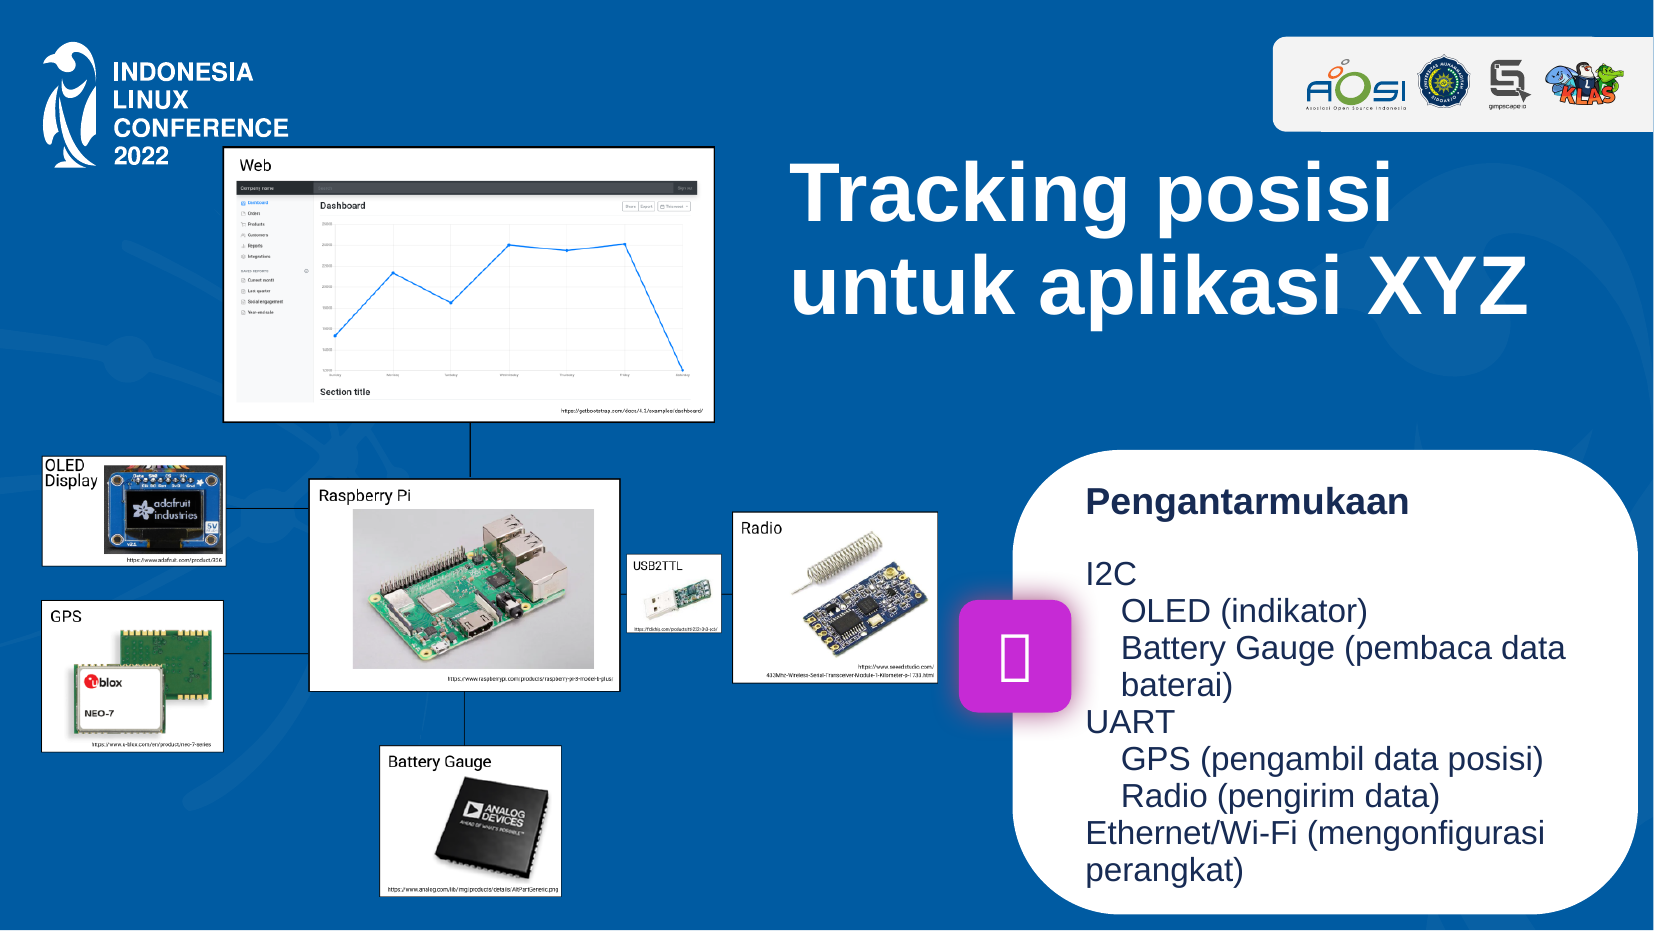

# Tracking posisi untuk aplikasi XYZ
Pengantarmukaan
I2C
OLED (indikator)
Battery Gauge (pembaca data baterai)
UART
GPS (pengambil data posisi)
Radio (pengirim data)
Ethernet/Wi-Fi (mengonfigurasi perangkat)
